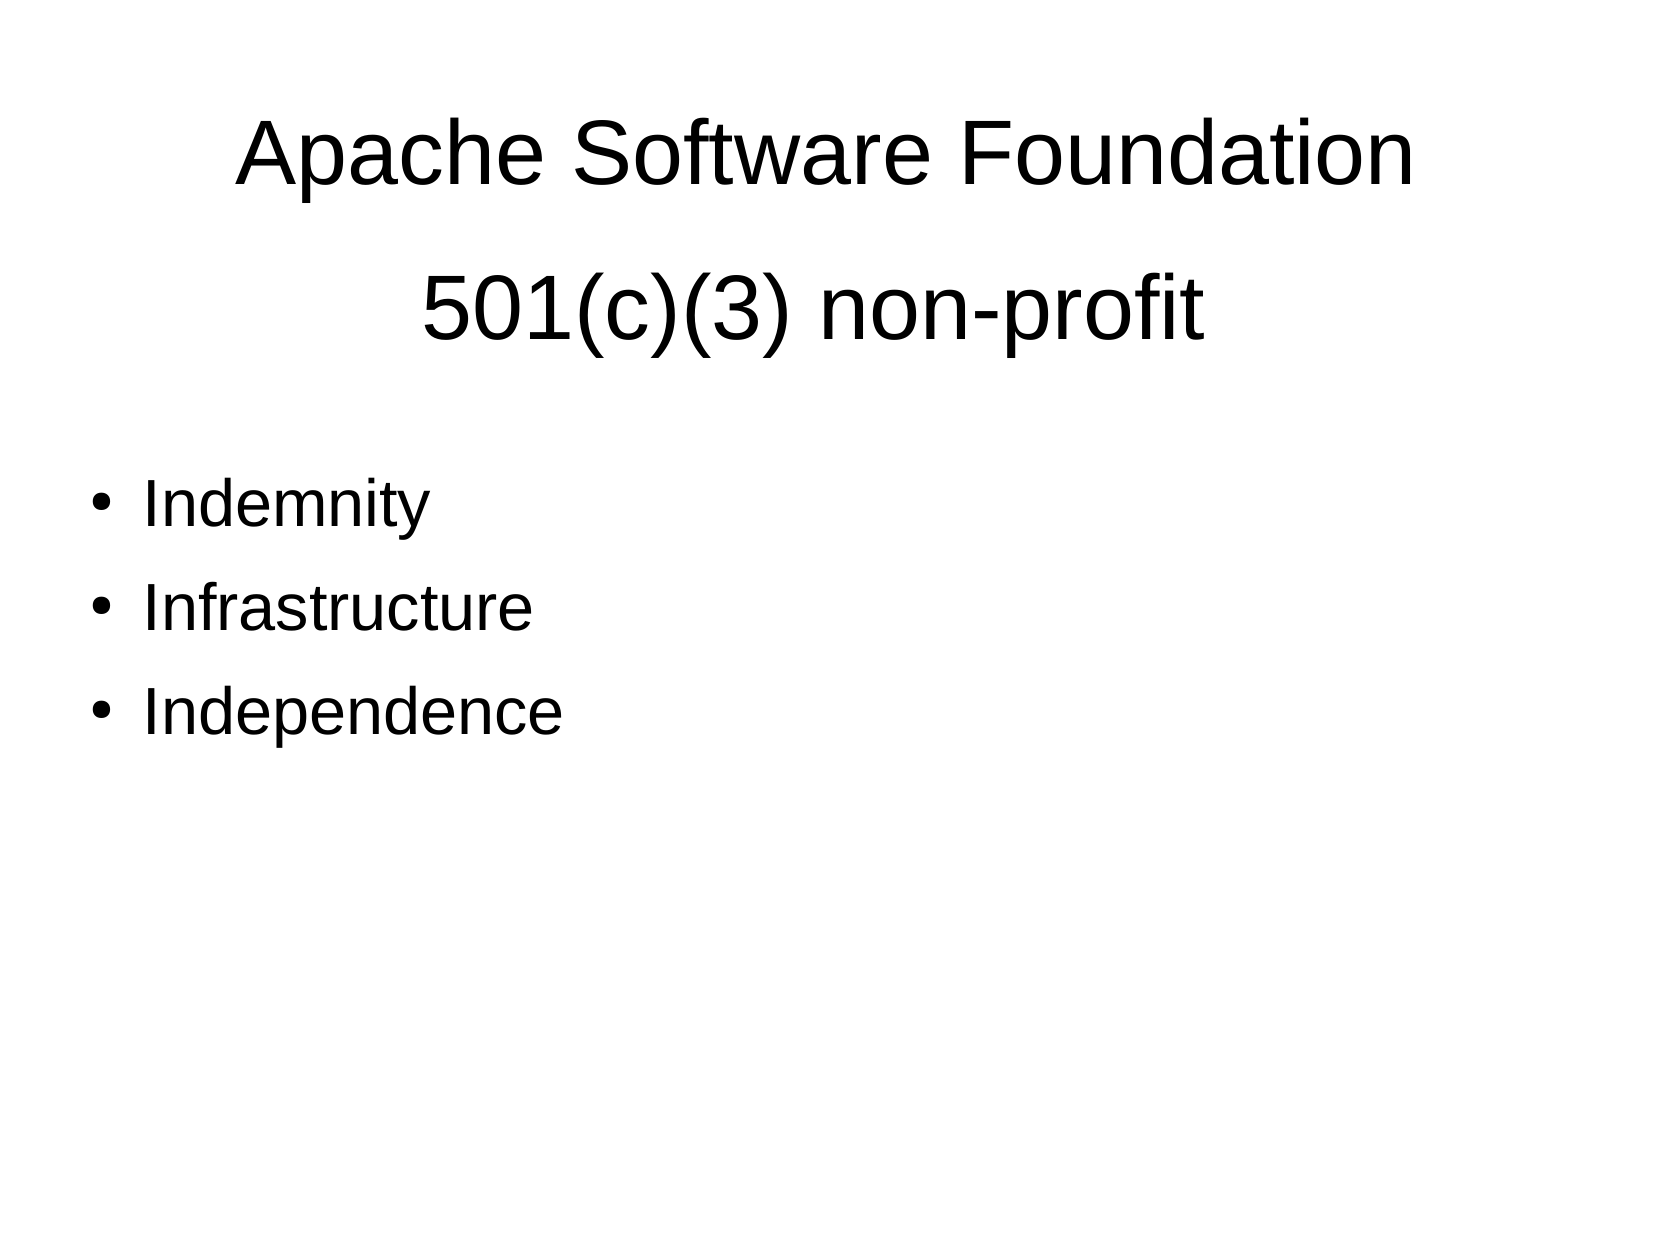

# Apache Software Foundation
501(c)(3) non-profit
Indemnity
Infrastructure
Independence